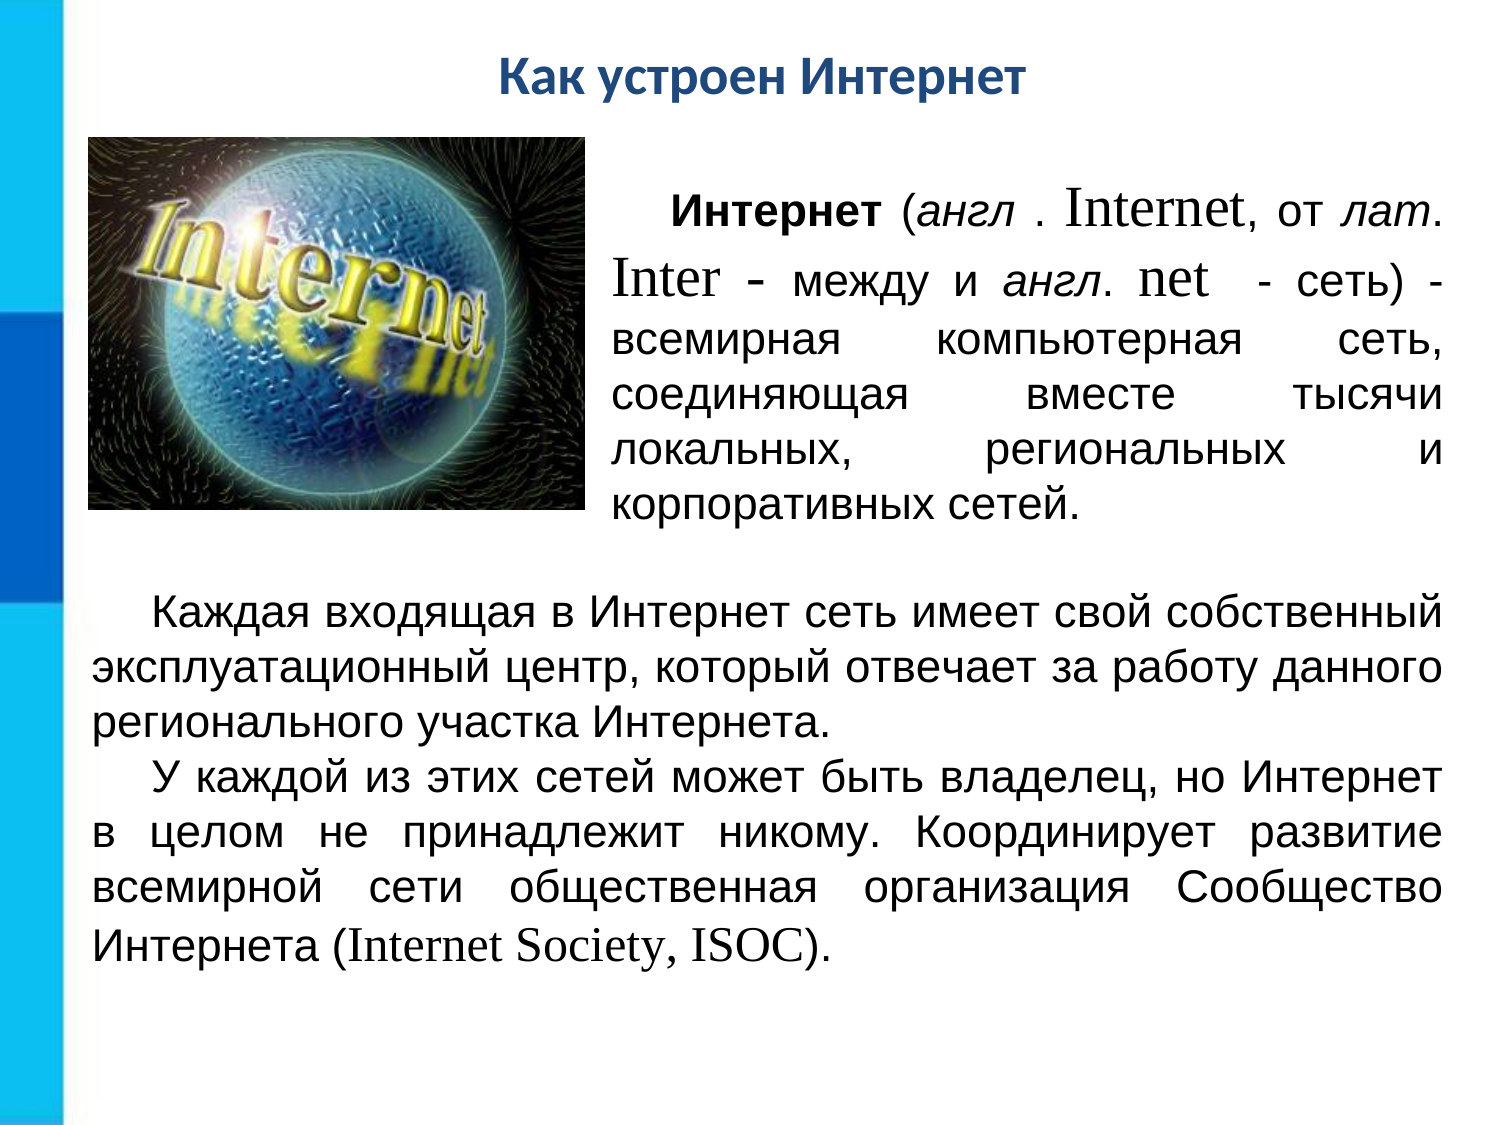

Как устроен Интернет
Интернет (англ . Internet, от лат. Inter - между и англ. net - сеть) - всемирная компьютерная сеть, соединяющая вместе тысячи локальных, региональных и корпоративных сетей.
Каждая входящая в Интернет сеть имеет свой собственный эксплуатационный центр, который отвечает за работу данного регионального участка Интернета.
У каждой из этих сетей может быть владелец, но Интернет в целом не принадлежит никому. Координирует развитие всемирной сети общественная организация Сообщество Интернета (Internet Society, ISOC).